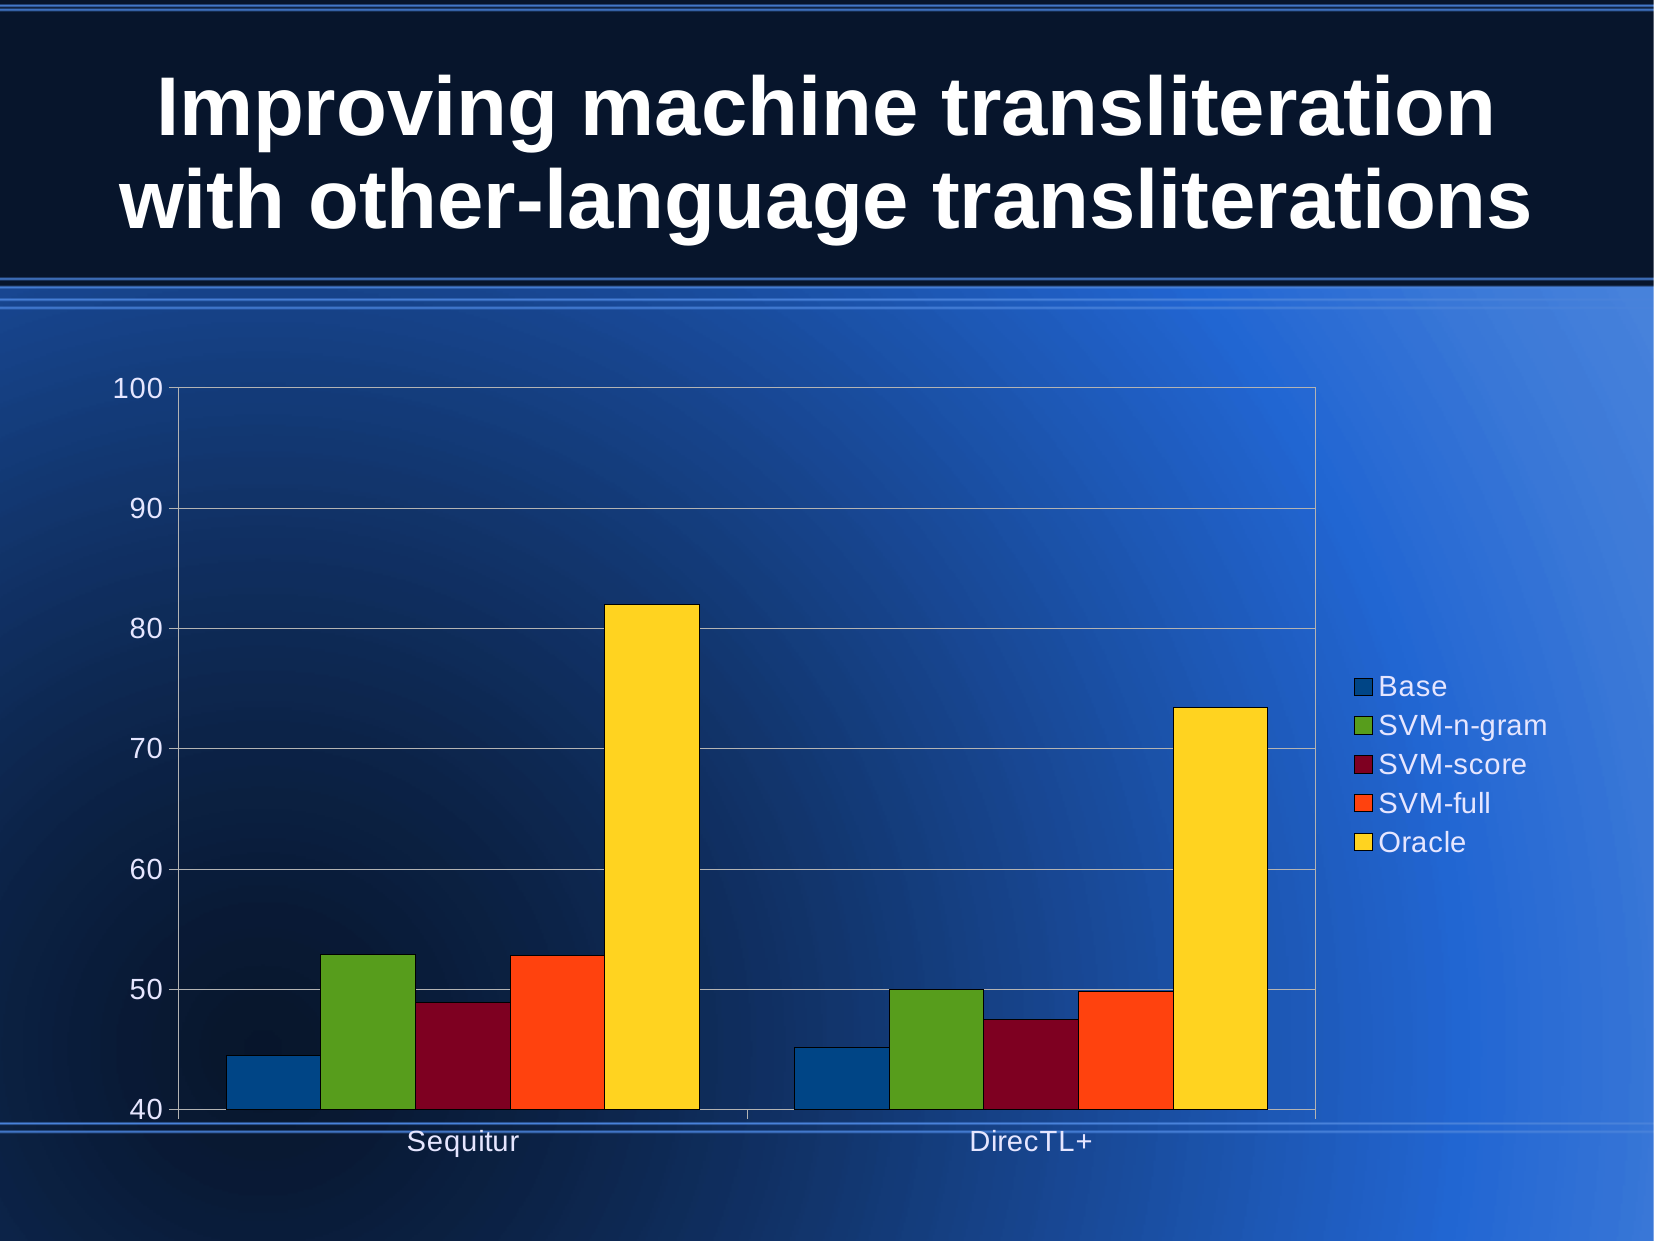

# Improving machine transliteration with other-language transliterations
### Chart
| Category | Base | SVM-n-gram | SVM-score | SVM-full | Oracle |
|---|---|---|---|---|---|
| Sequitur | 44.5 | 52.9 | 48.9 | 52.8 | 82.0 |
| DirecTL+ | 45.2 | 50.0 | 47.5 | 49.8 | 73.4 |